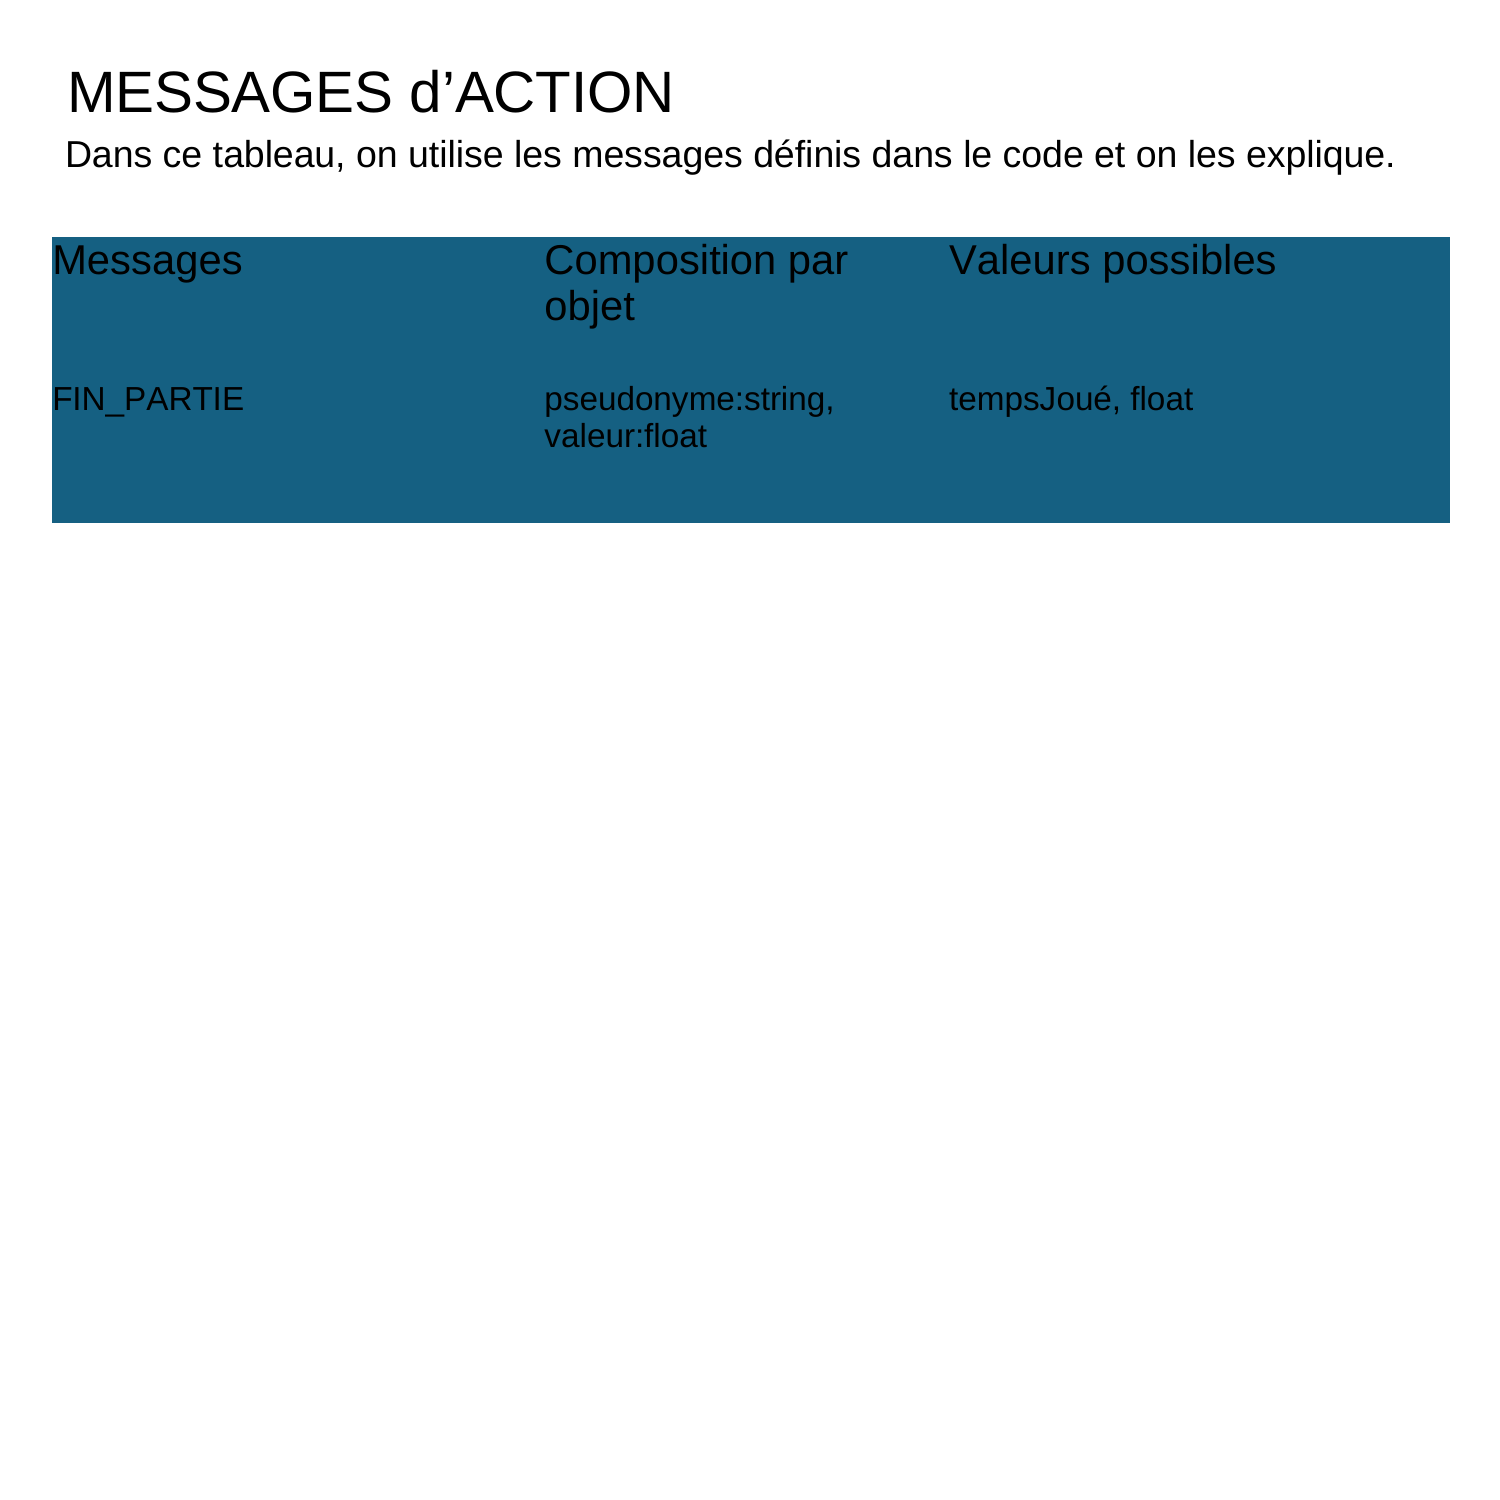

# MESSAGES d’ACTION
Dans ce tableau, on utilise les messages définis dans le code et on les explique.
| Messages | Composition par objet | Valeurs possibles |
| --- | --- | --- |
| FIN\_PARTIE | pseudonyme:string, valeur:float | tempsJoué, float |